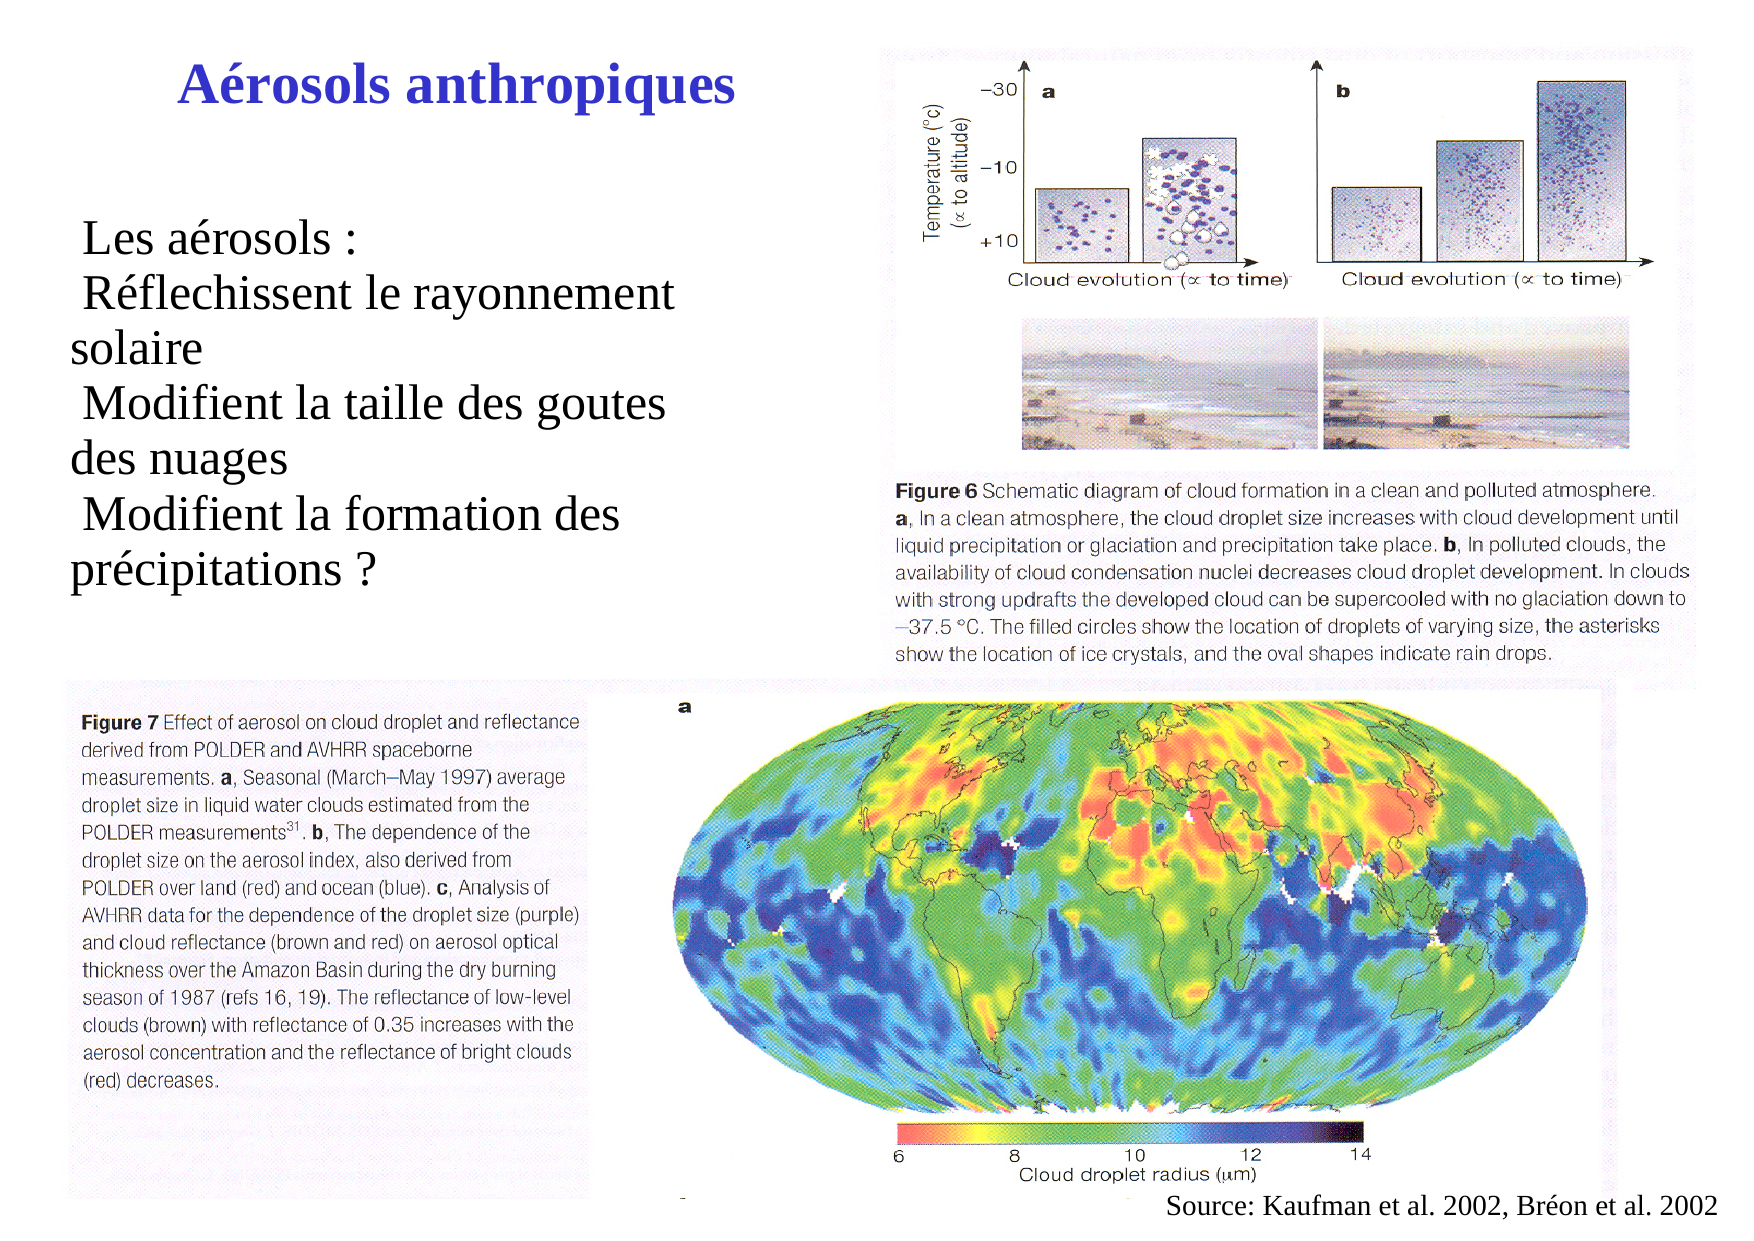

Aérosols anthropiques
 Les aérosols :
 Réflechissent le rayonnement solaire
 Modifient la taille des goutes des nuages
 Modifient la formation des précipitations ?
Source: Kaufman et al. 2002, Bréon et al. 2002